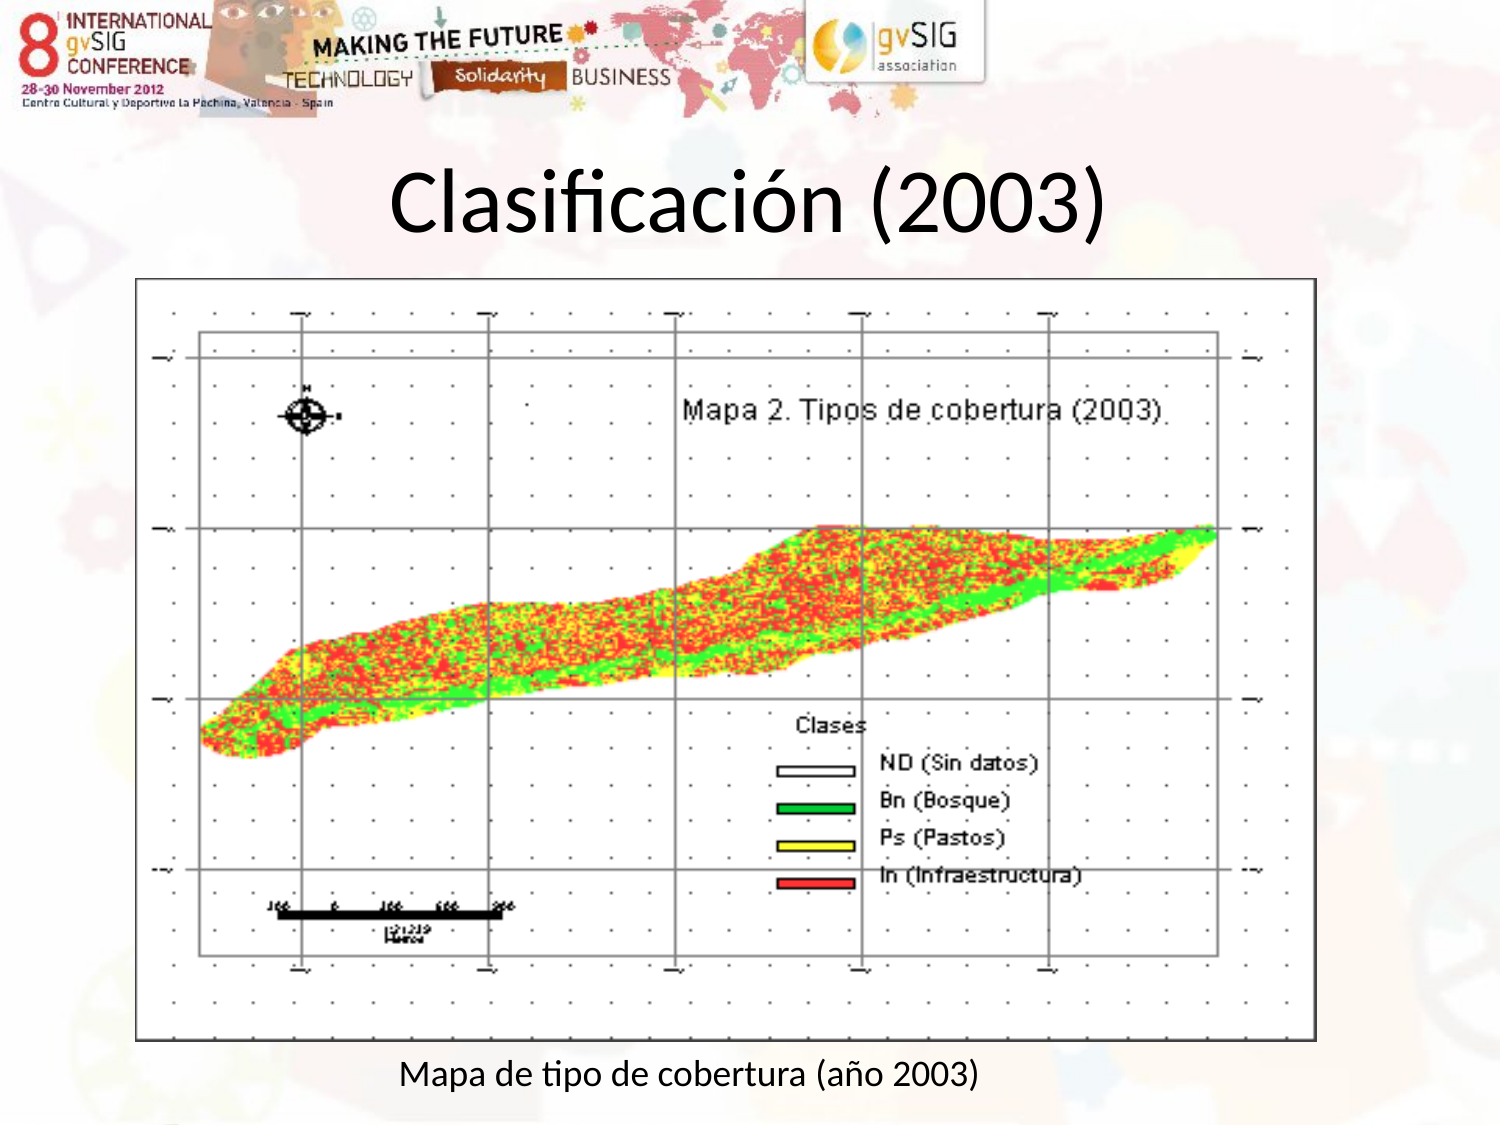

# Clasificación (2003)
Mapa de tipo de cobertura (año 2003)